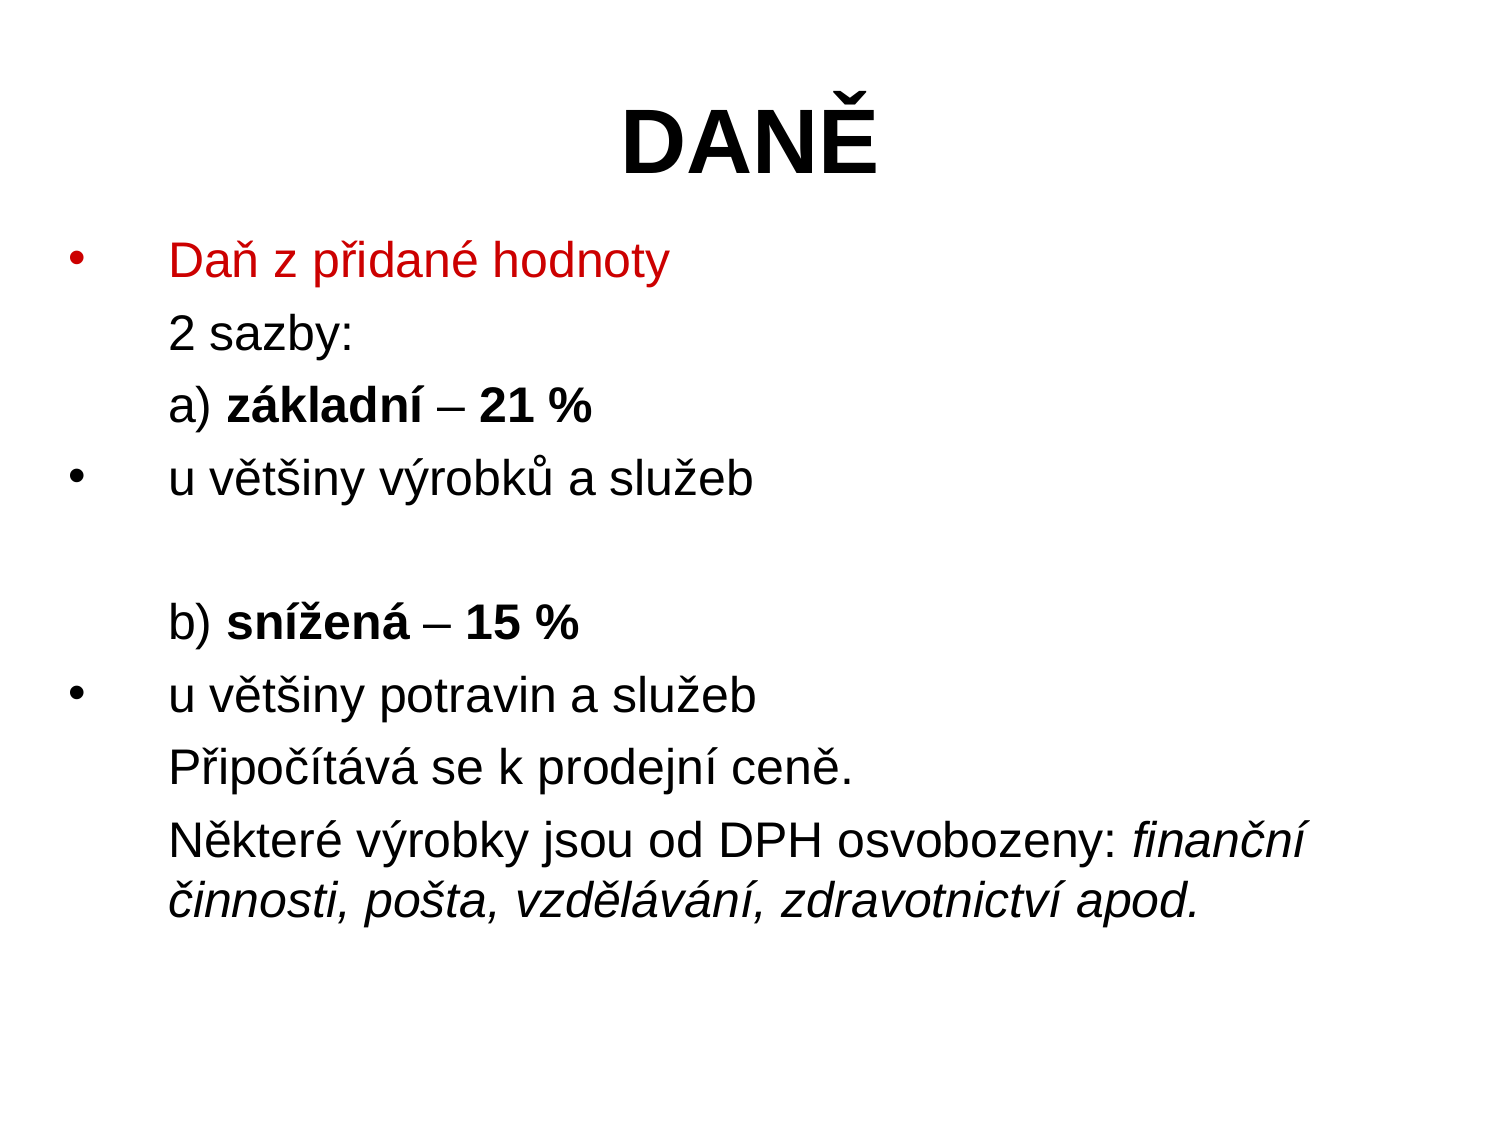

# DANĚ
Daň z přidané hodnoty
	2 sazby:
	a) základní – 21 %
u většiny výrobků a služeb
	b) snížená – 15 %
u většiny potravin a služeb
	Připočítává se k prodejní ceně.
	Některé výrobky jsou od DPH osvobozeny: finanční činnosti, pošta, vzdělávání, zdravotnictví apod.